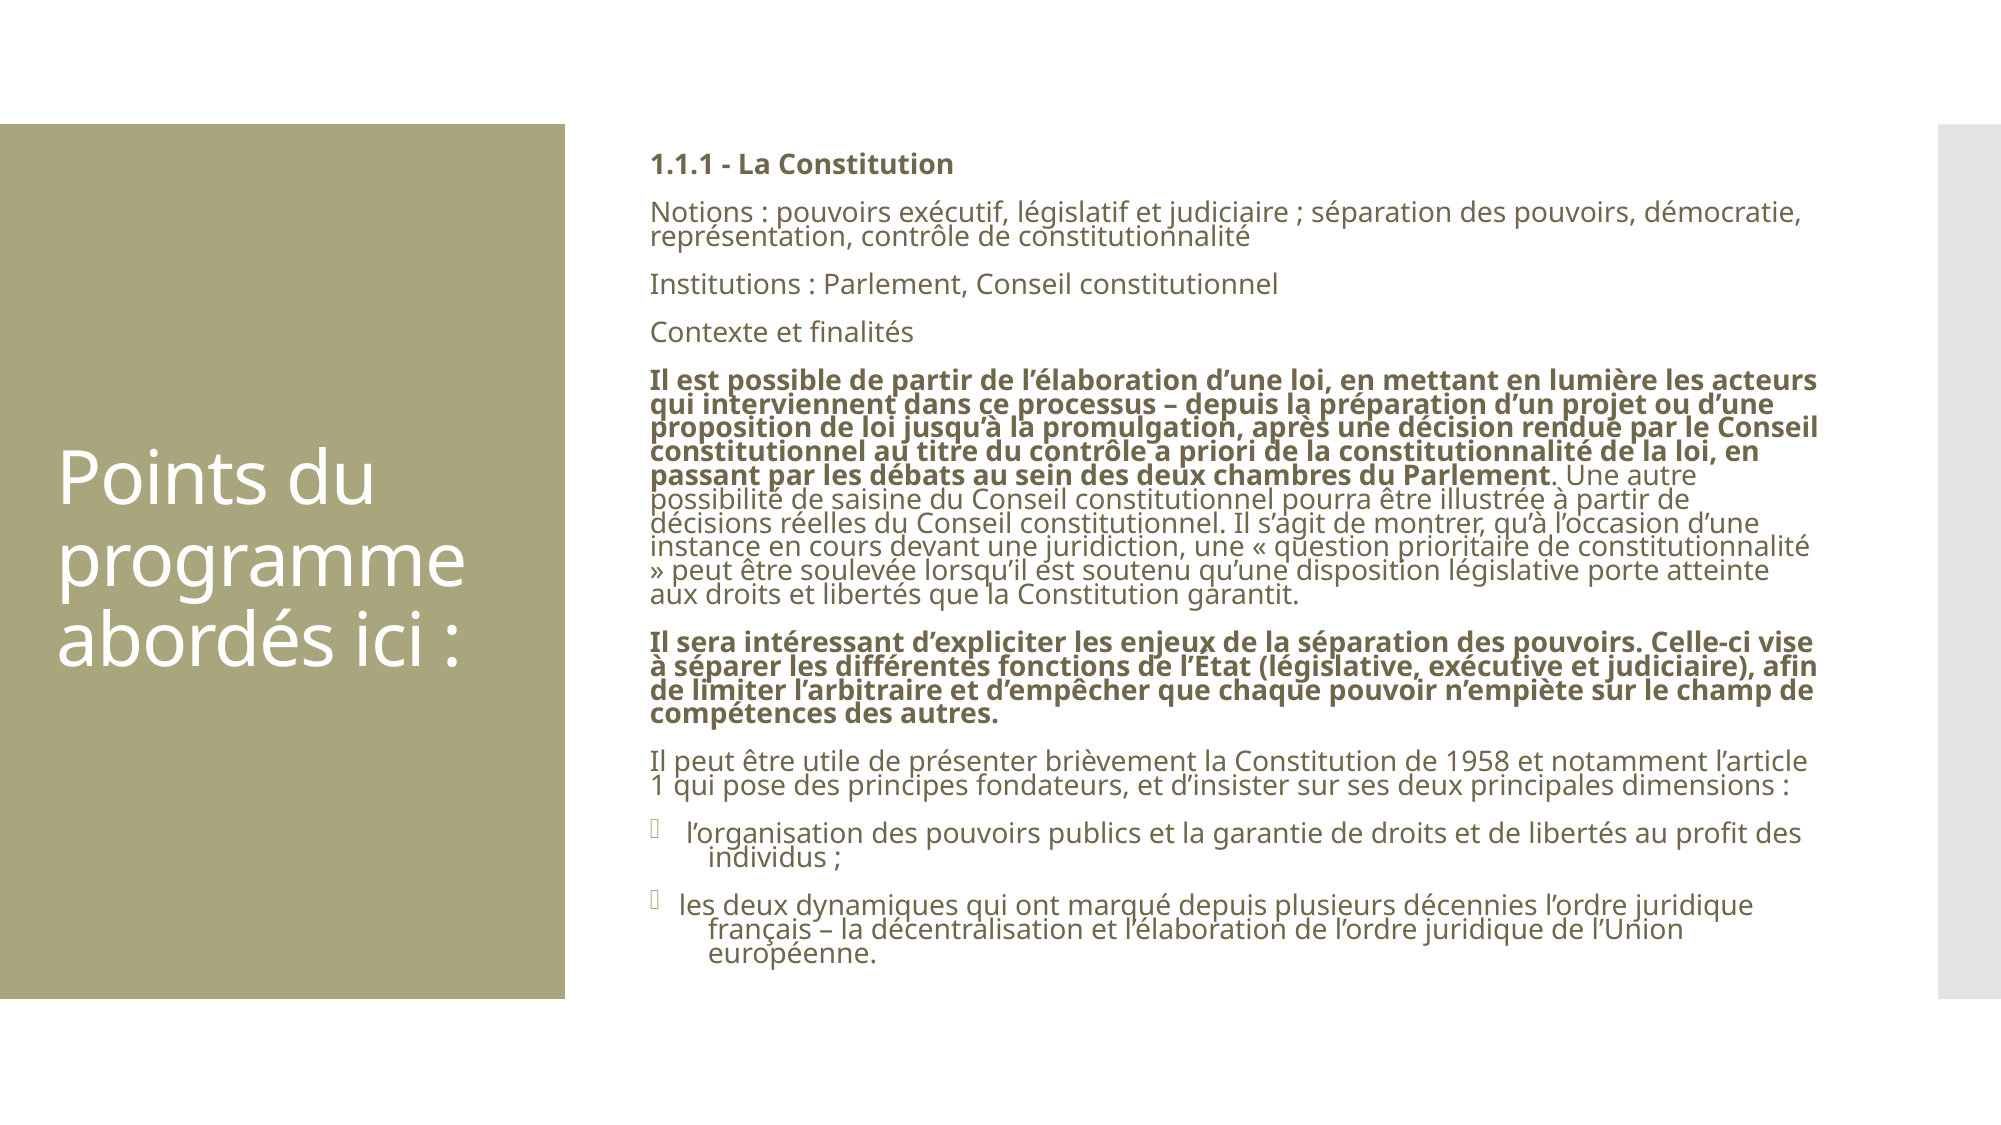

1.1.1 - La Constitution
Notions : pouvoirs exécutif, législatif et judiciaire ; séparation des pouvoirs, démocratie, représentation, contrôle de constitutionnalité
Institutions : Parlement, Conseil constitutionnel
Contexte et finalités
Il est possible de partir de l’élaboration d’une loi, en mettant en lumière les acteurs qui interviennent dans ce processus – depuis la préparation d’un projet ou d’une proposition de loi jusqu’à la promulgation, après une décision rendue par le Conseil constitutionnel au titre du contrôle a priori de la constitutionnalité de la loi, en passant par les débats au sein des deux chambres du Parlement. Une autre possibilité de saisine du Conseil constitutionnel pourra être illustrée à partir de décisions réelles du Conseil constitutionnel. Il s’agit de montrer, qu’à l’occasion d’une instance en cours devant une juridiction, une « question prioritaire de constitutionnalité » peut être soulevée lorsqu’il est soutenu qu’une disposition législative porte atteinte aux droits et libertés que la Constitution garantit.
Il sera intéressant d’expliciter les enjeux de la séparation des pouvoirs. Celle-ci vise à séparer les différentes fonctions de l’État (législative, exécutive et judiciaire), afin de limiter l’arbitraire et d’empêcher que chaque pouvoir n’empiète sur le champ de compétences des autres.
Il peut être utile de présenter brièvement la Constitution de 1958 et notamment l’article 1 qui pose des principes fondateurs, et d’insister sur ses deux principales dimensions :
 l’organisation des pouvoirs publics et la garantie de droits et de libertés au profit des individus ;
les deux dynamiques qui ont marqué depuis plusieurs décennies l’ordre juridique français – la décentralisation et l’élaboration de l’ordre juridique de l’Union européenne.
# Points du programme abordés ici :